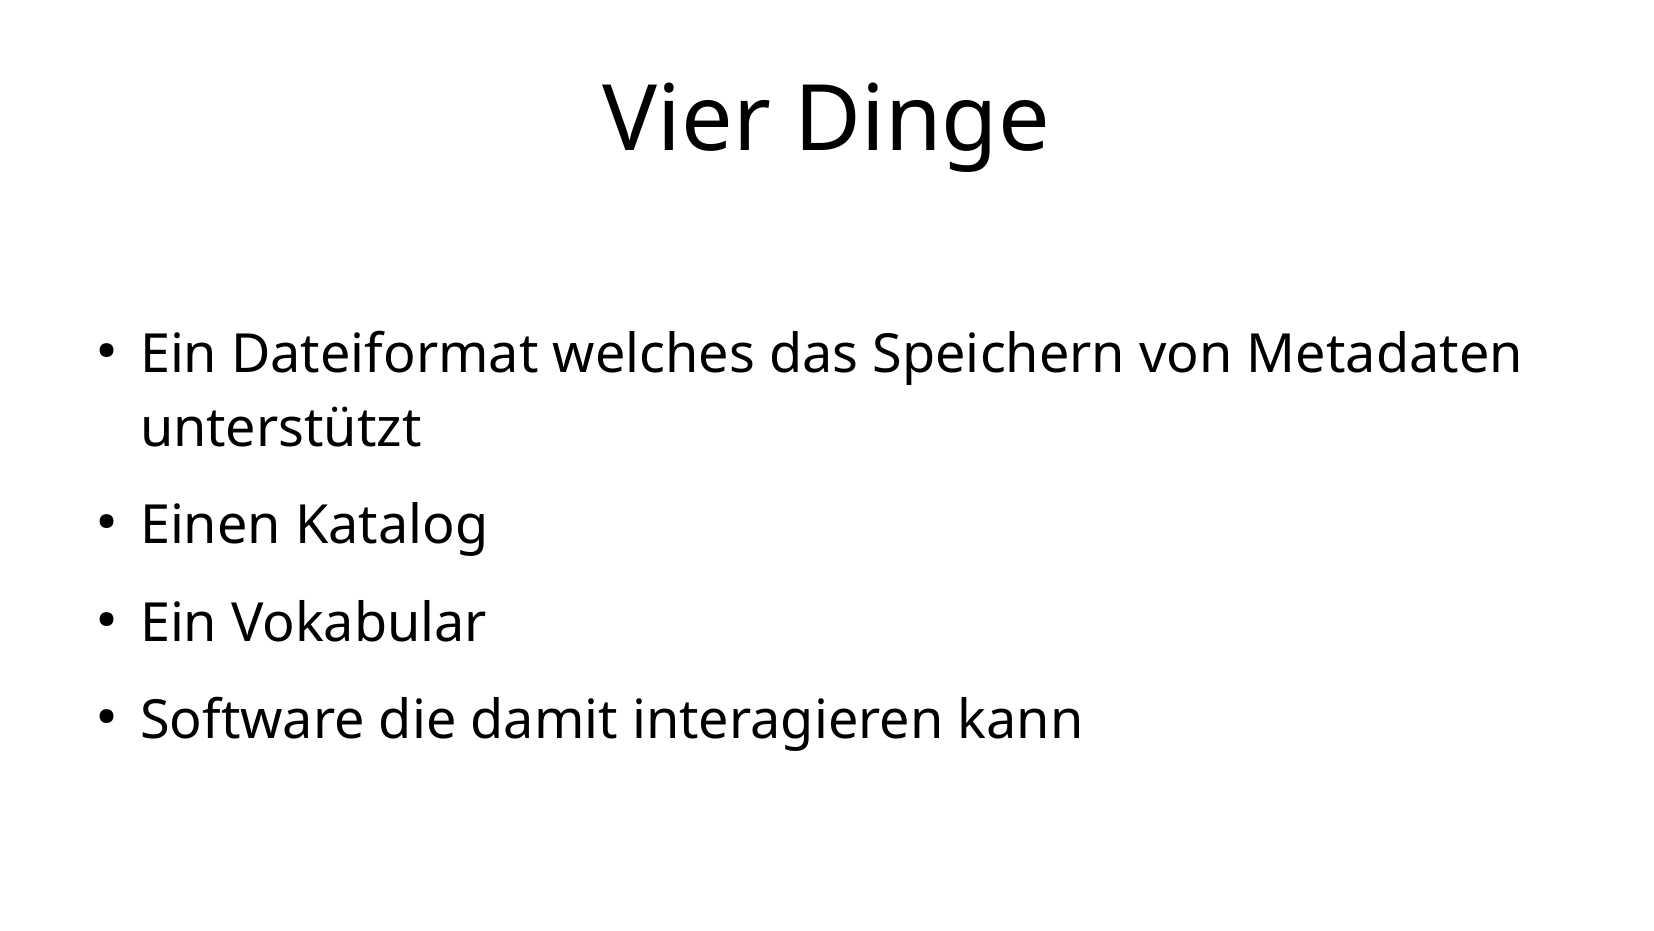

# Vier Dinge
Ein Dateiformat welches das Speichern von Metadaten unterstützt
Einen Katalog
Ein Vokabular
Software die damit interagieren kann